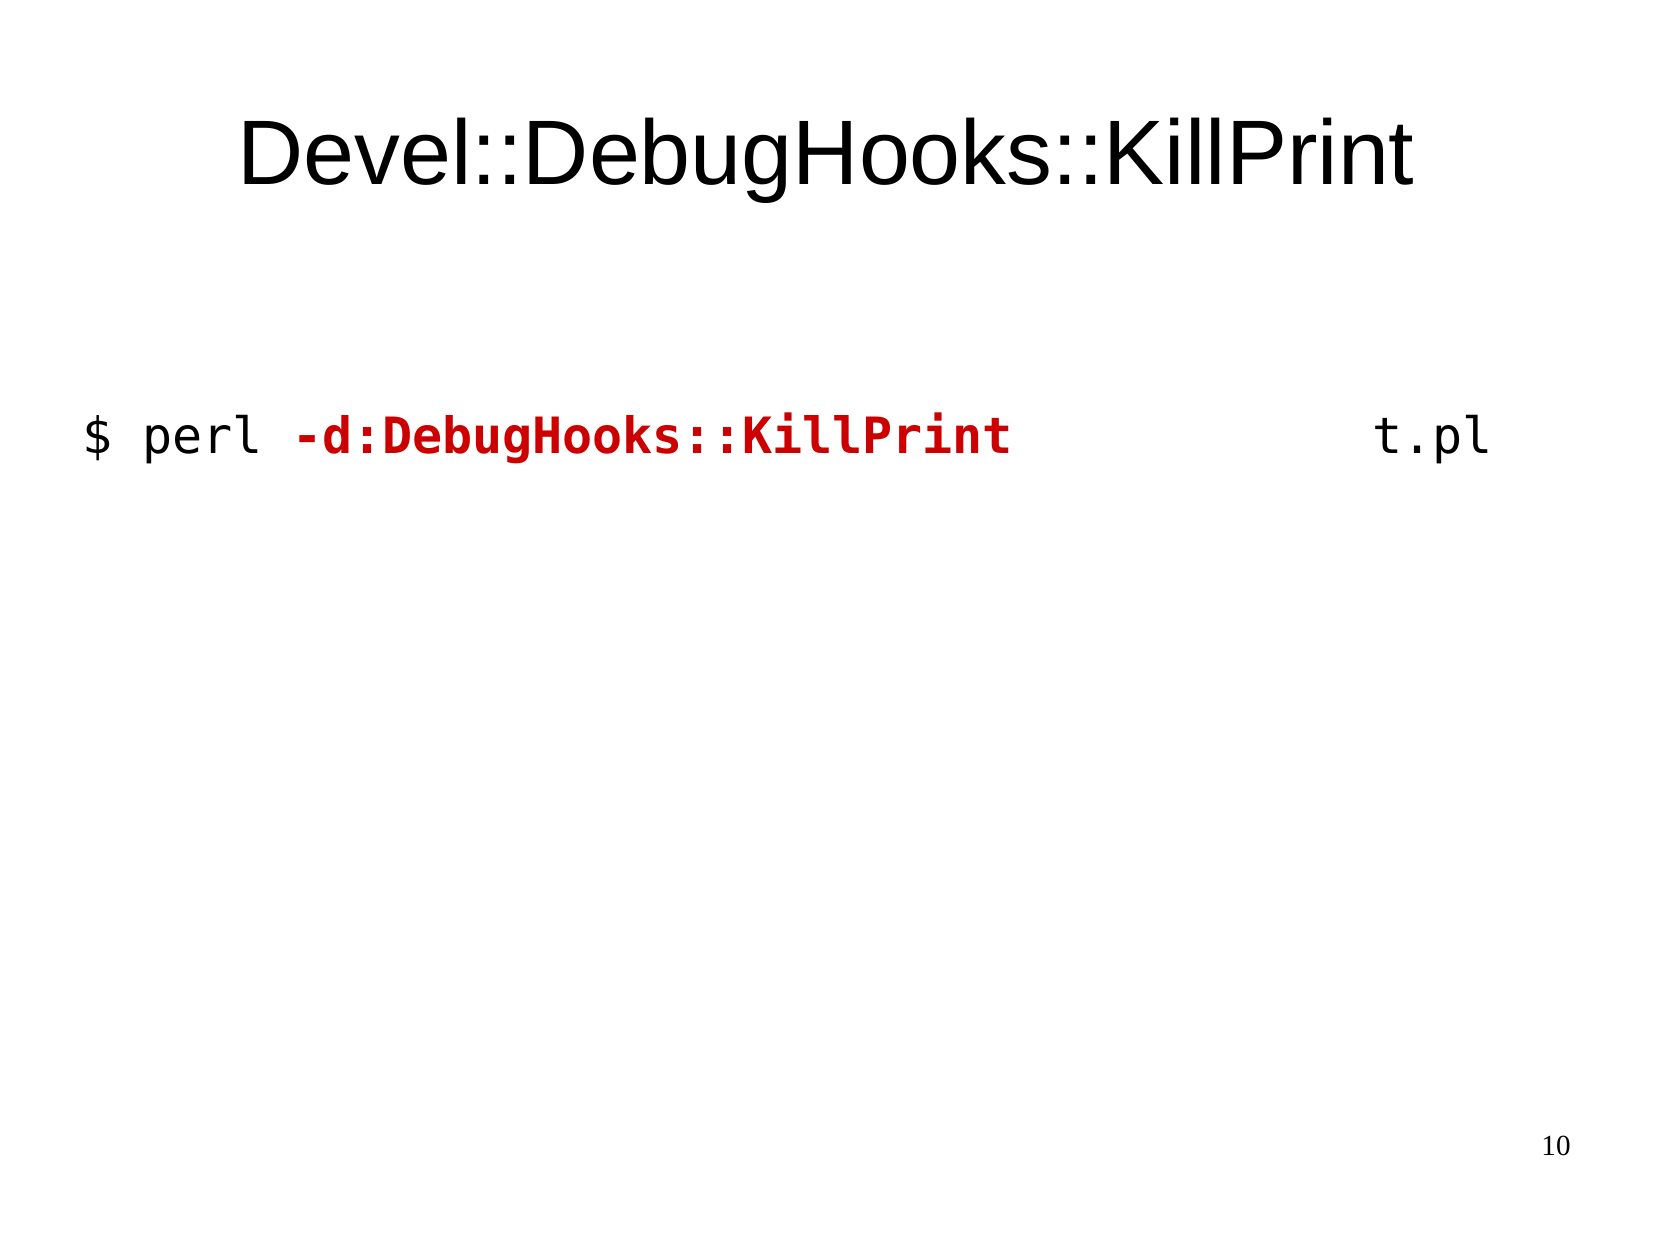

# Devel::DebugHooks::KillPrint
$ perl -d:DebugHooks::KillPrint t.pl
10